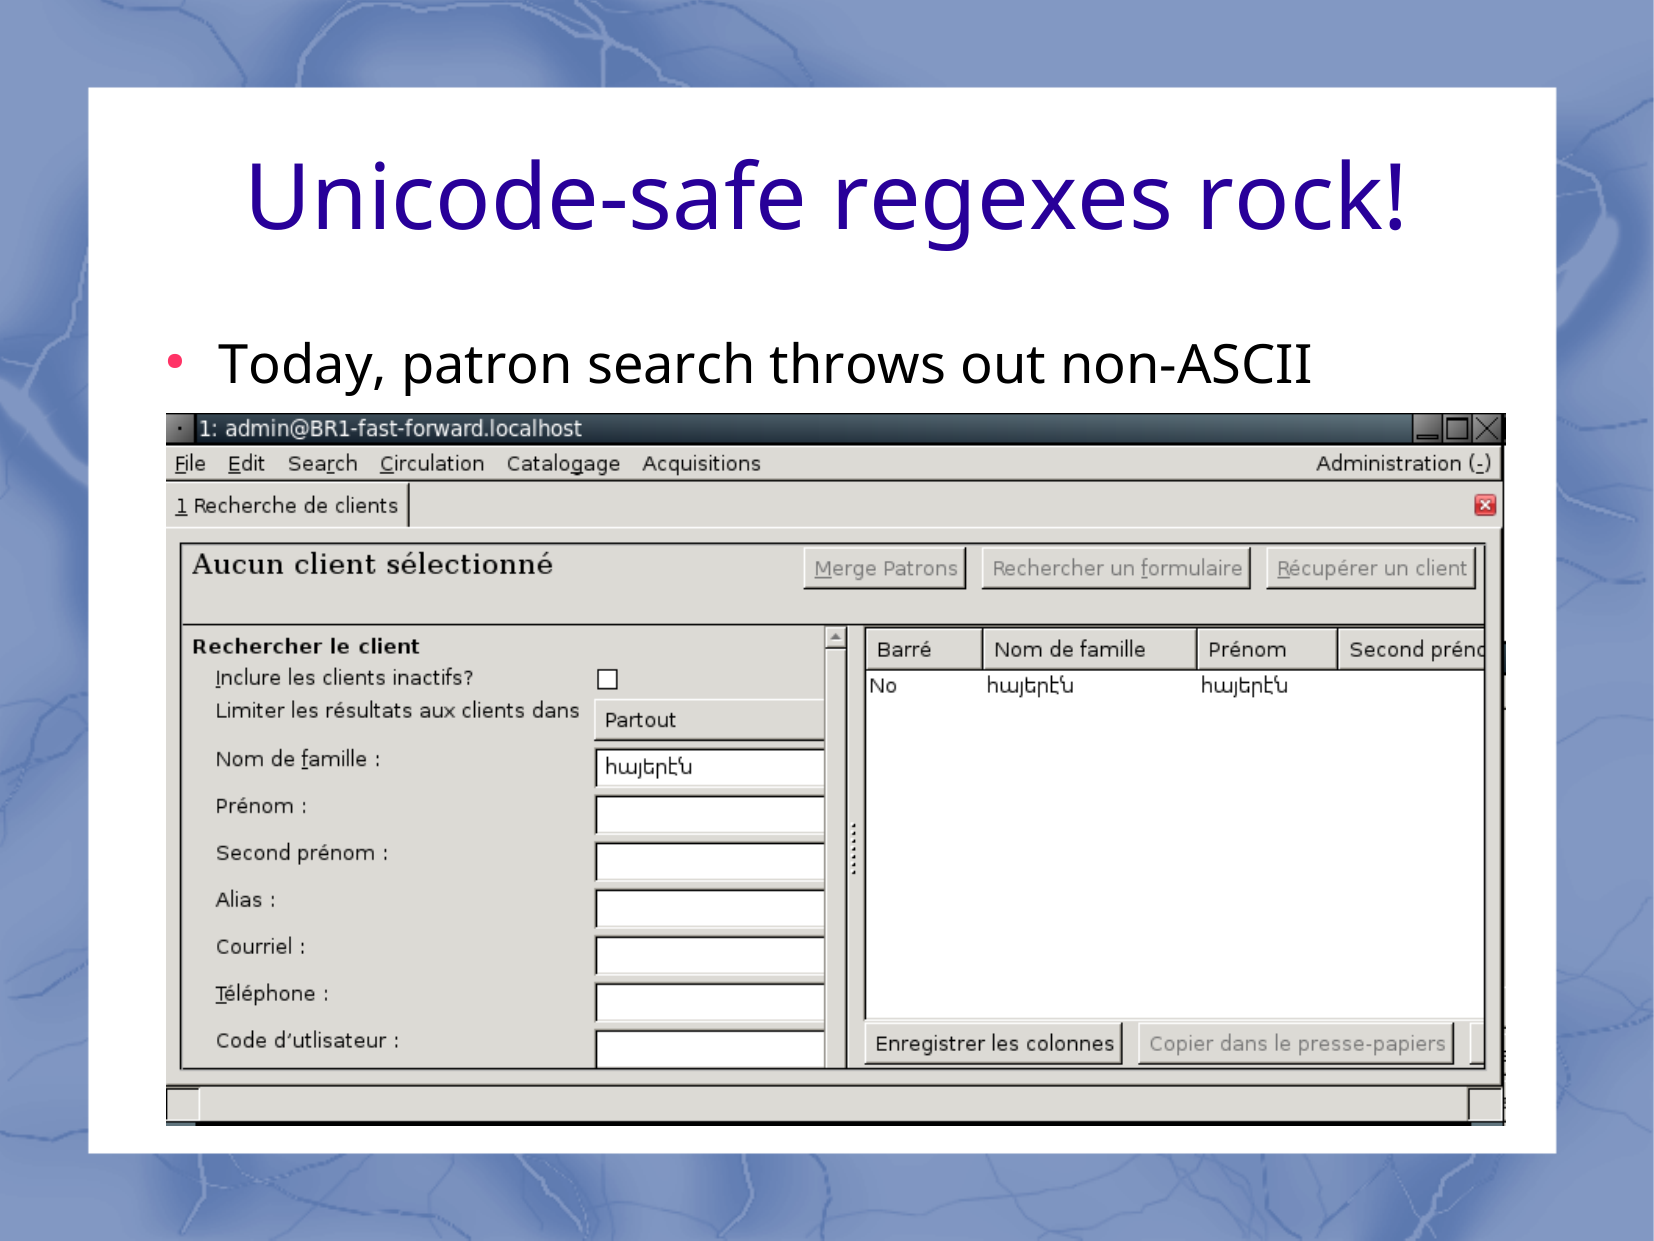

# Unicode-safe regexes rock!
Today, patron search throws out non-ASCII characters